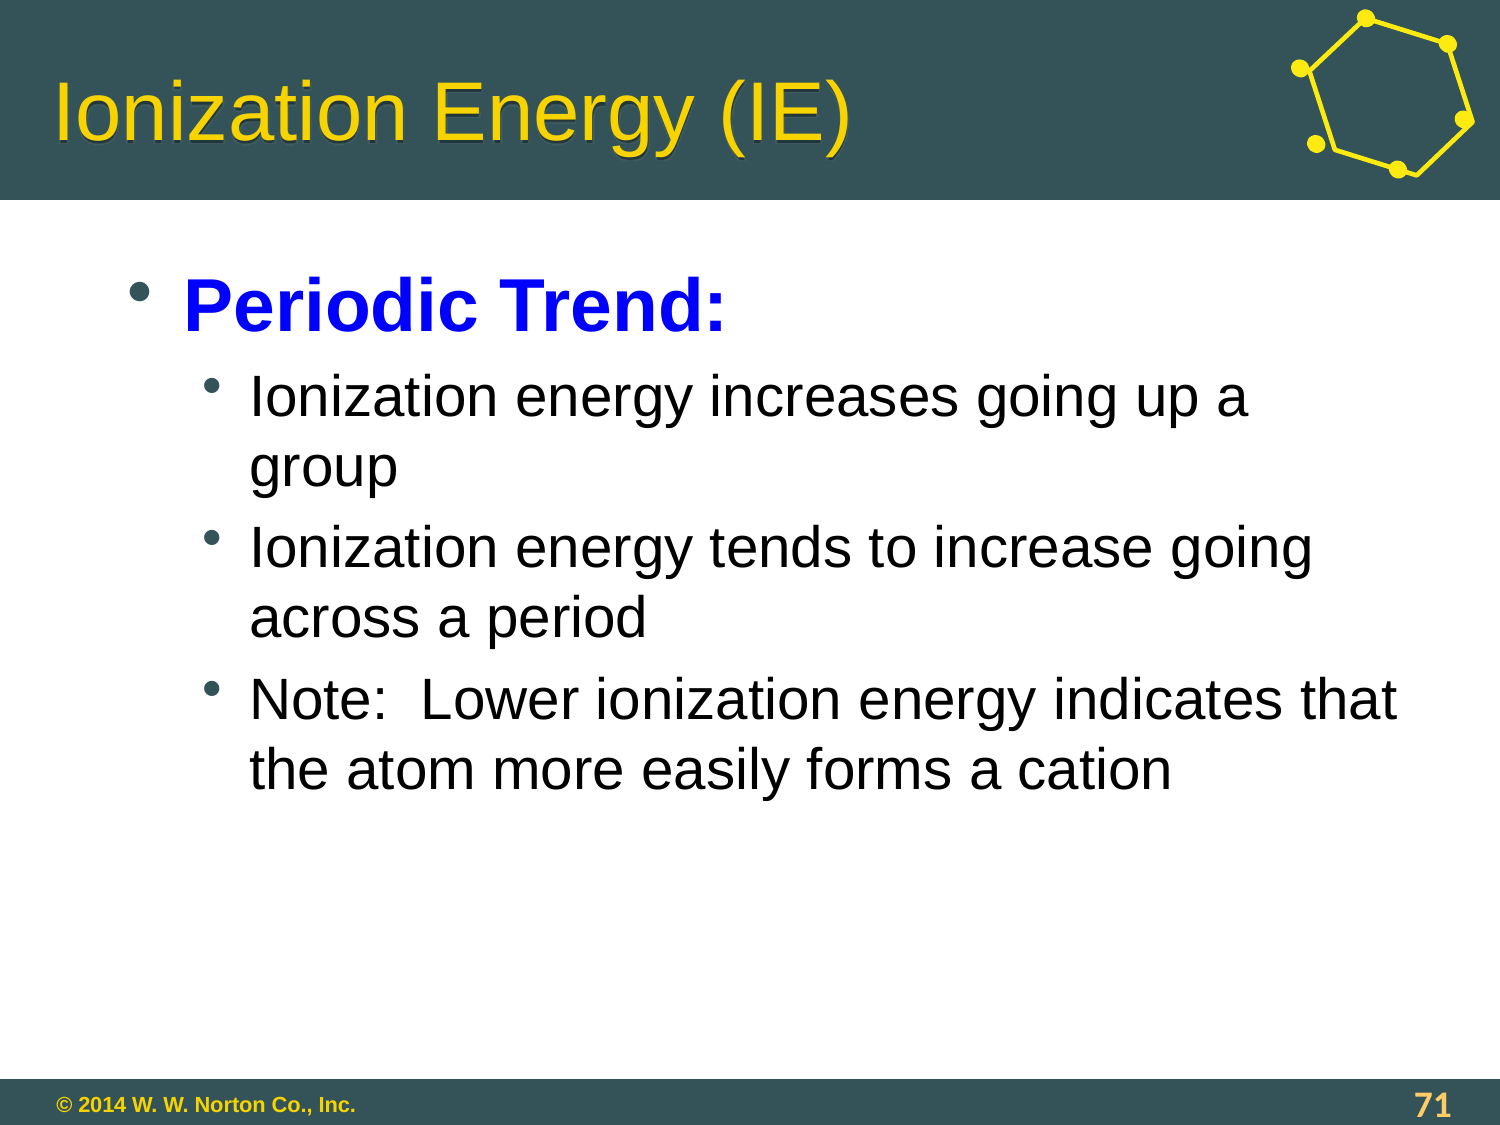

Ionization Energy (IE)
# Periodic Trend:
Ionization energy increases going up a group
Ionization energy tends to increase going across a period
Note: Lower ionization energy indicates that the atom more easily forms a cation